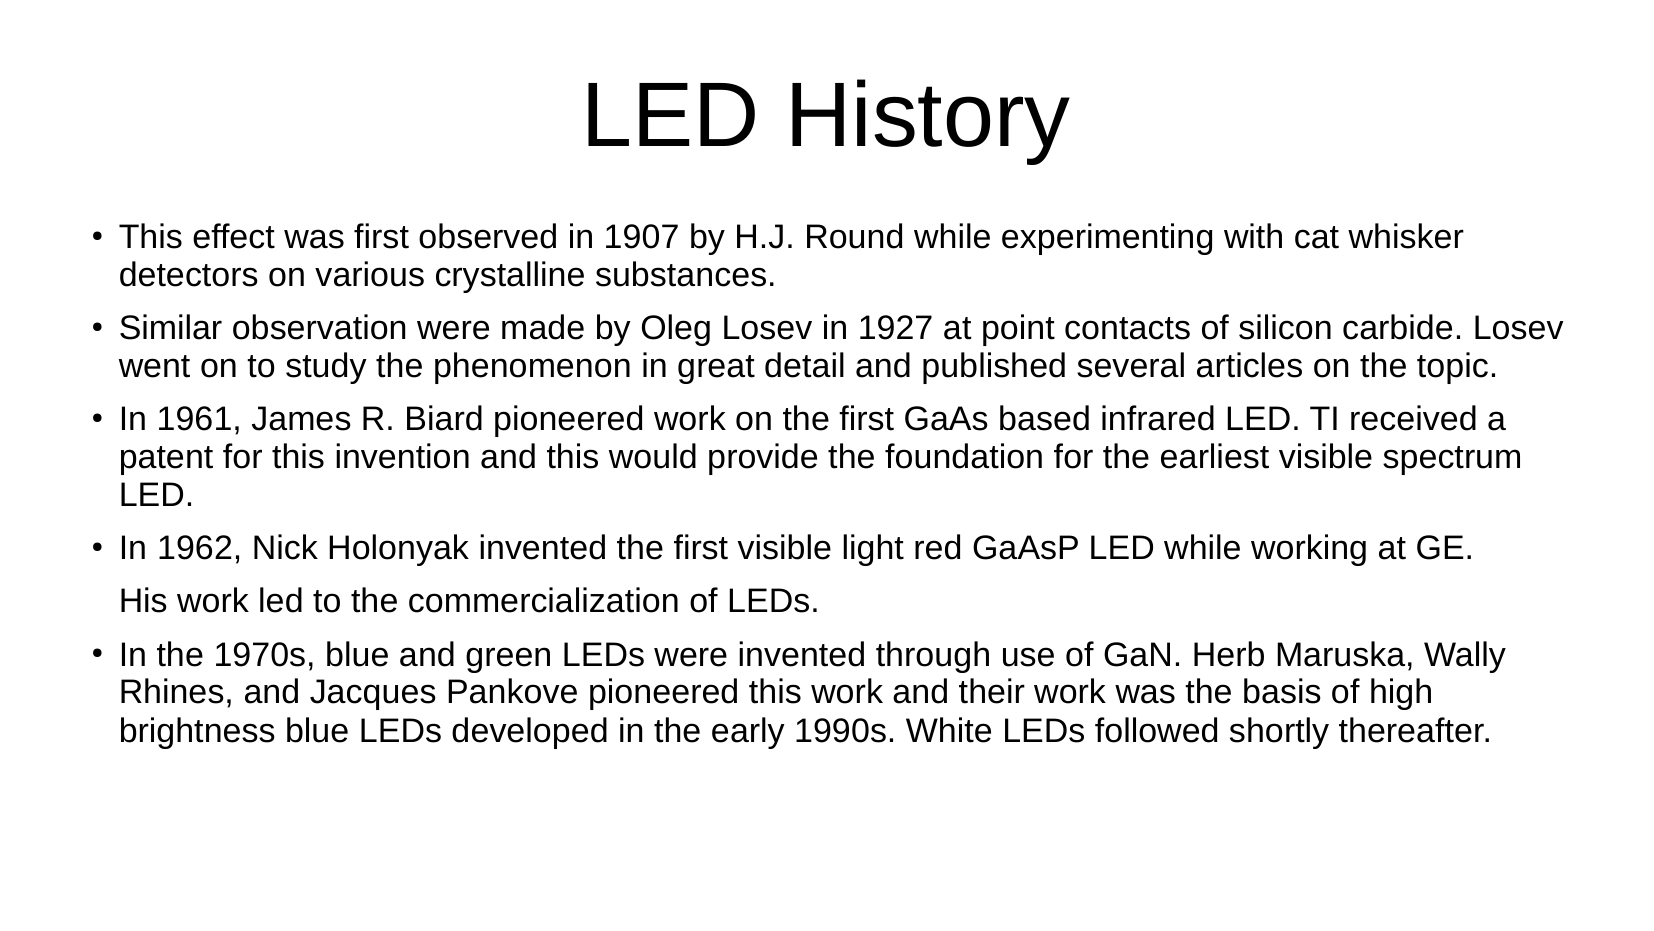

# LED History
This effect was first observed in 1907 by H.J. Round while experimenting with cat whisker detectors on various crystalline substances.
Similar observation were made by Oleg Losev in 1927 at point contacts of silicon carbide. Losev went on to study the phenomenon in great detail and published several articles on the topic.
In 1961, James R. Biard pioneered work on the first GaAs based infrared LED. TI received a patent for this invention and this would provide the foundation for the earliest visible spectrum LED.
In 	1962, Nick Holonyak invented the first visible light red GaAsP LED while working at GE.
His work led to the commercialization of LEDs.
In the 1970s, blue and green LEDs were invented through use of GaN. Herb Maruska, Wally Rhines, and Jacques Pankove pioneered this work and their work was the basis of high brightness blue LEDs developed in the early 1990s. White LEDs followed shortly thereafter.